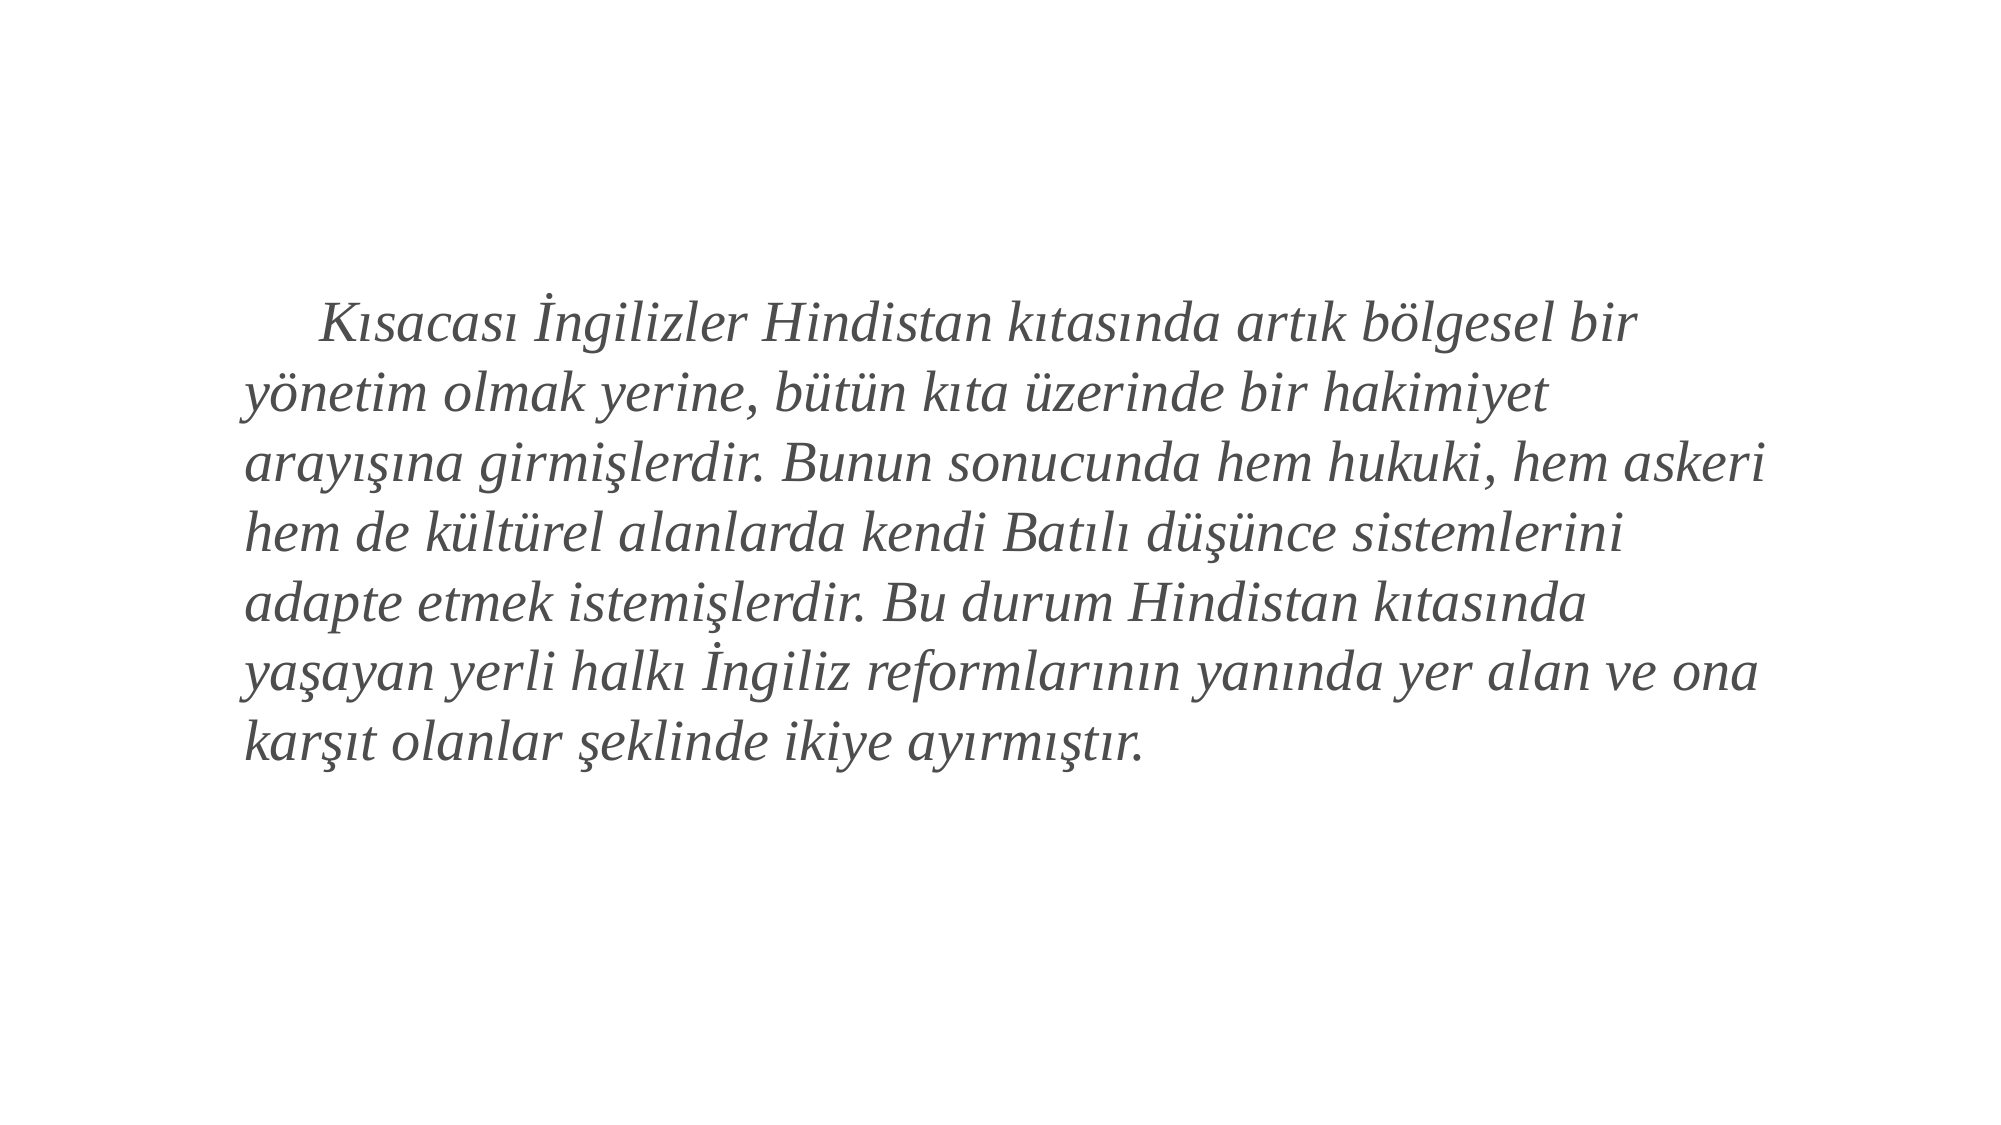

# Kısacası İngilizler Hindistan kıtasında artık bölgesel bir yönetim olmak yerine, bütün kıta üzerinde bir hakimiyet arayışına girmişlerdir. Bunun sonucunda hem hukuki, hem askeri hem de kültürel alanlarda kendi Batılı düşünce sistemlerini adapte etmek istemişlerdir. Bu durum Hindistan kıtasında yaşayan yerli halkı İngiliz reformlarının yanında yer alan ve ona karşıt olanlar şeklinde ikiye ayırmıştır.